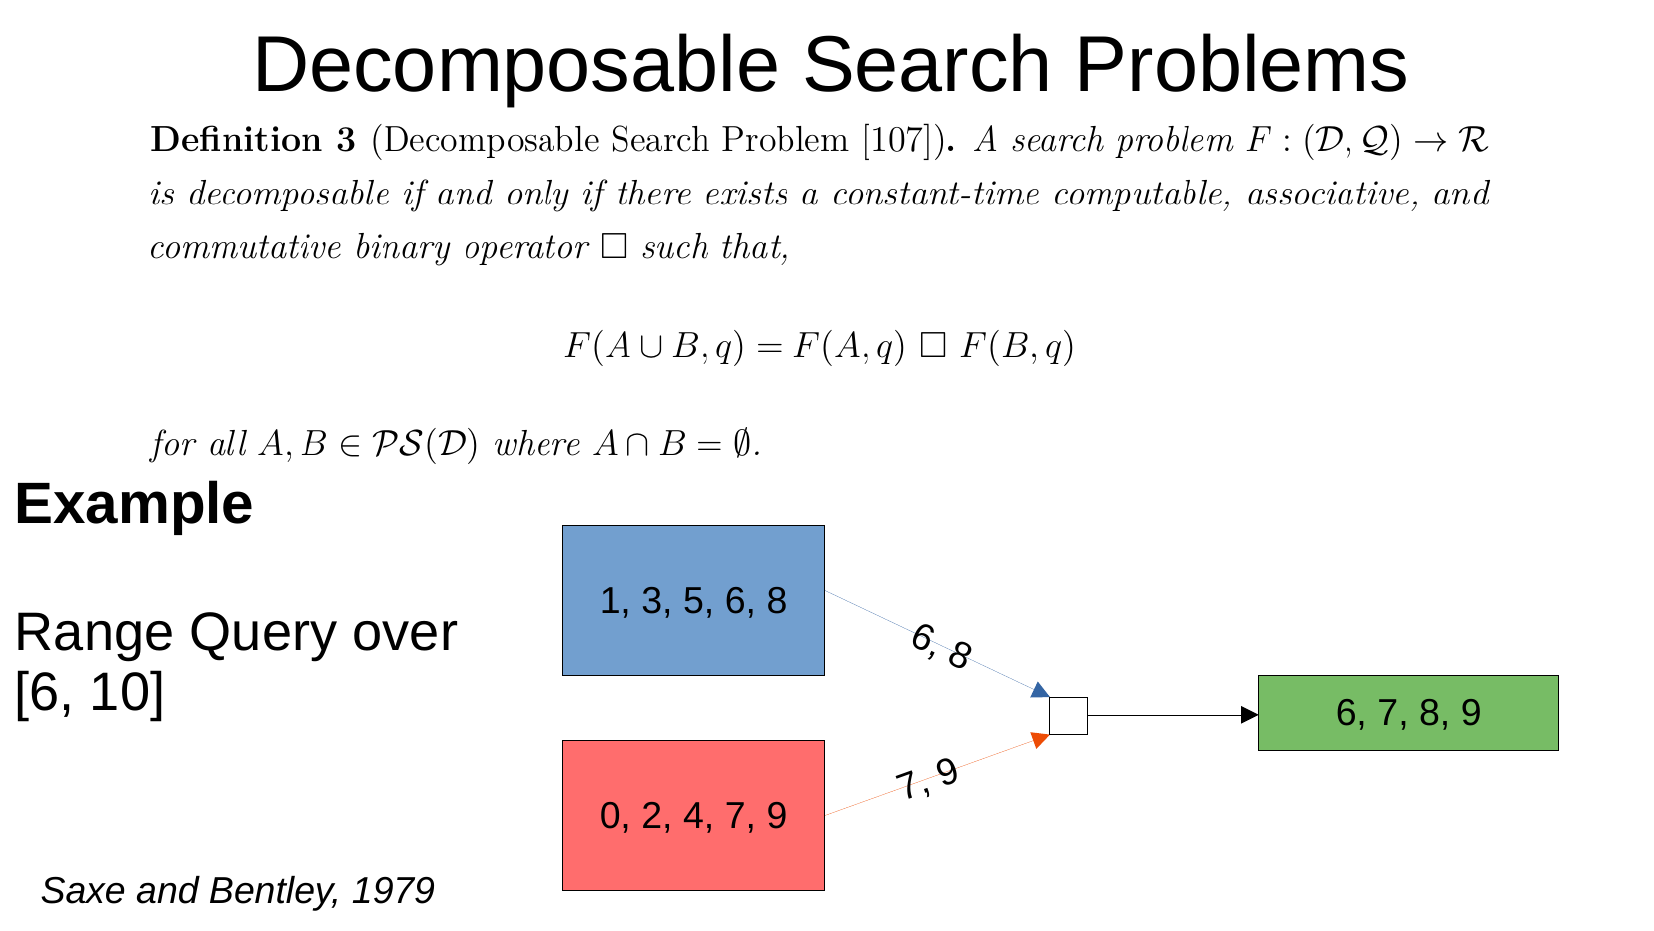

# Decomposable Search Problems
Example
Range Query over
[6, 10]
1, 3, 5, 6, 8
6, 8
6, 7, 8, 9
7, 9
0, 2, 4, 7, 9
Saxe and Bentley, 1979